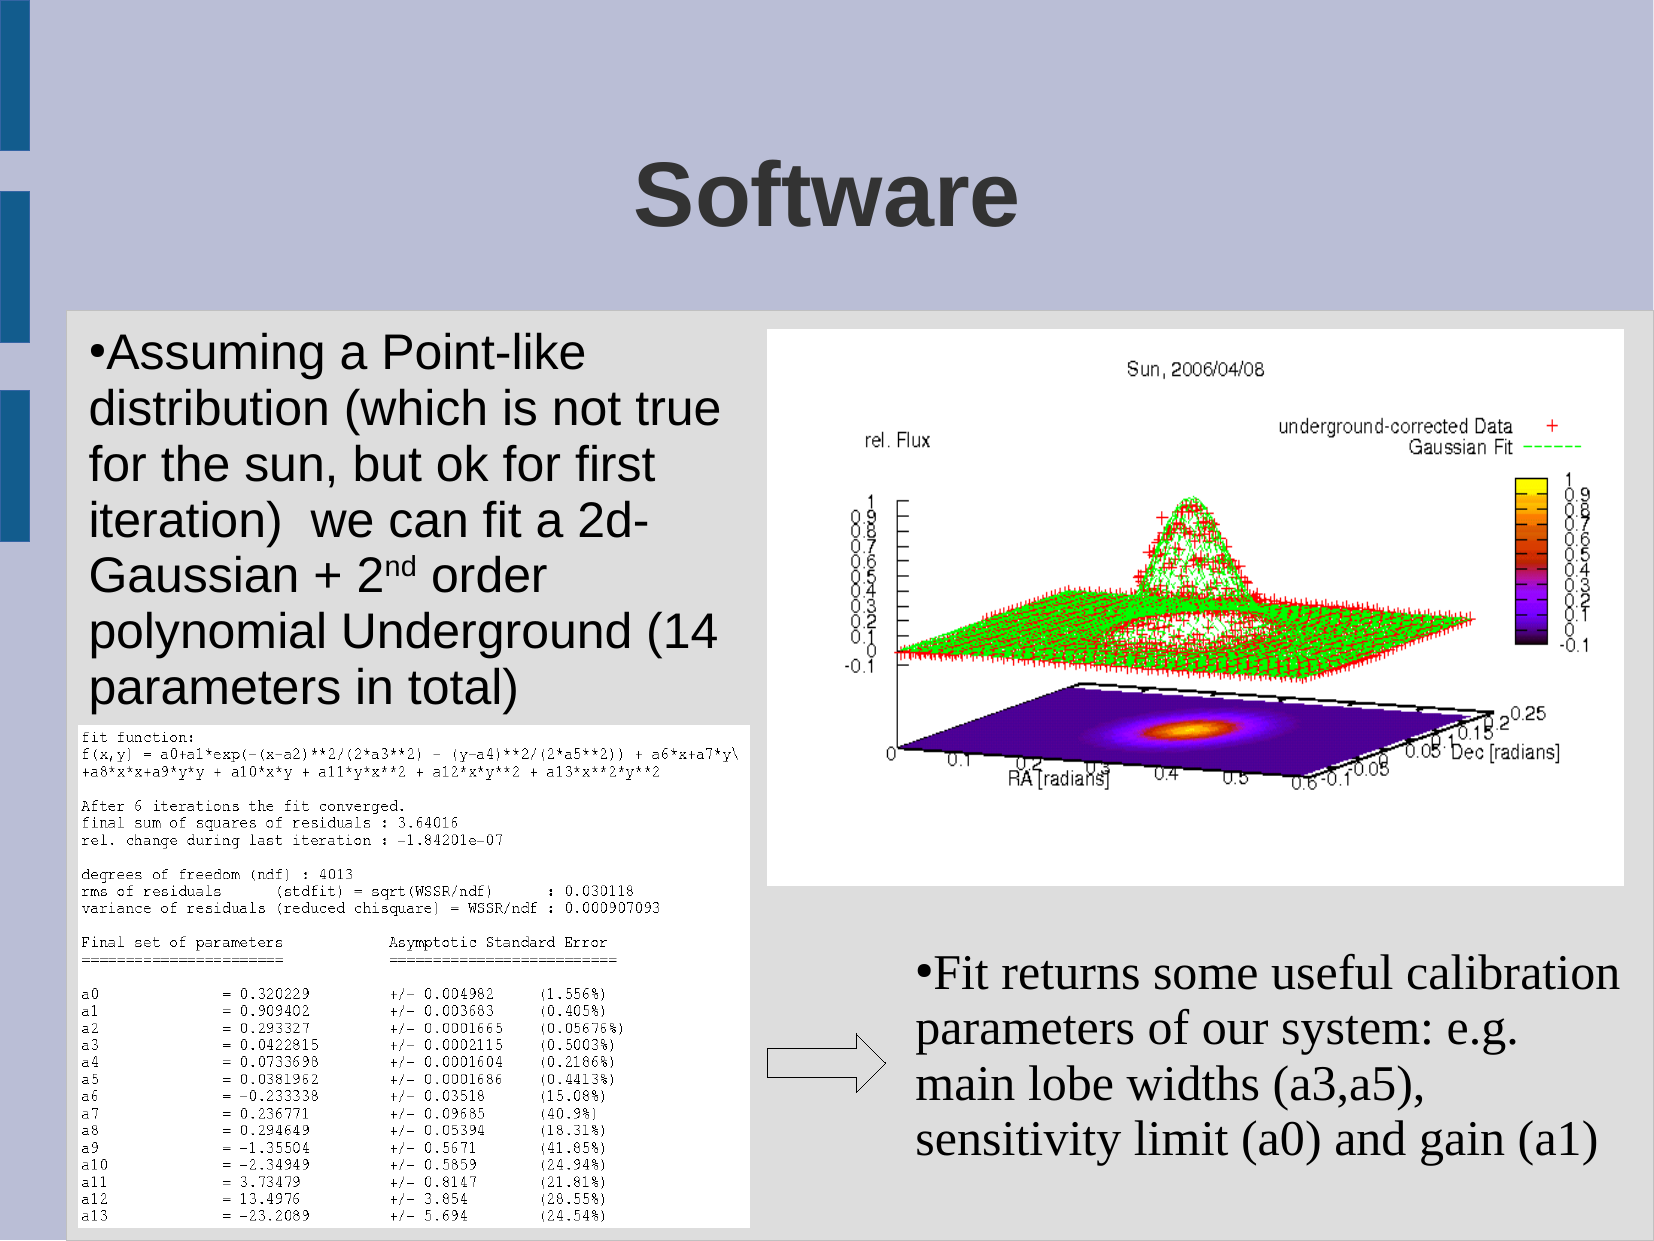

# Software
Assuming a Point-like distribution (which is not true for the sun, but ok for first iteration) we can fit a 2d-Gaussian + 2nd order polynomial Underground (14 parameters in total)
Fit returns some useful calibration parameters of our system: e.g. main lobe widths (a3,a5), sensitivity limit (a0) and gain (a1)